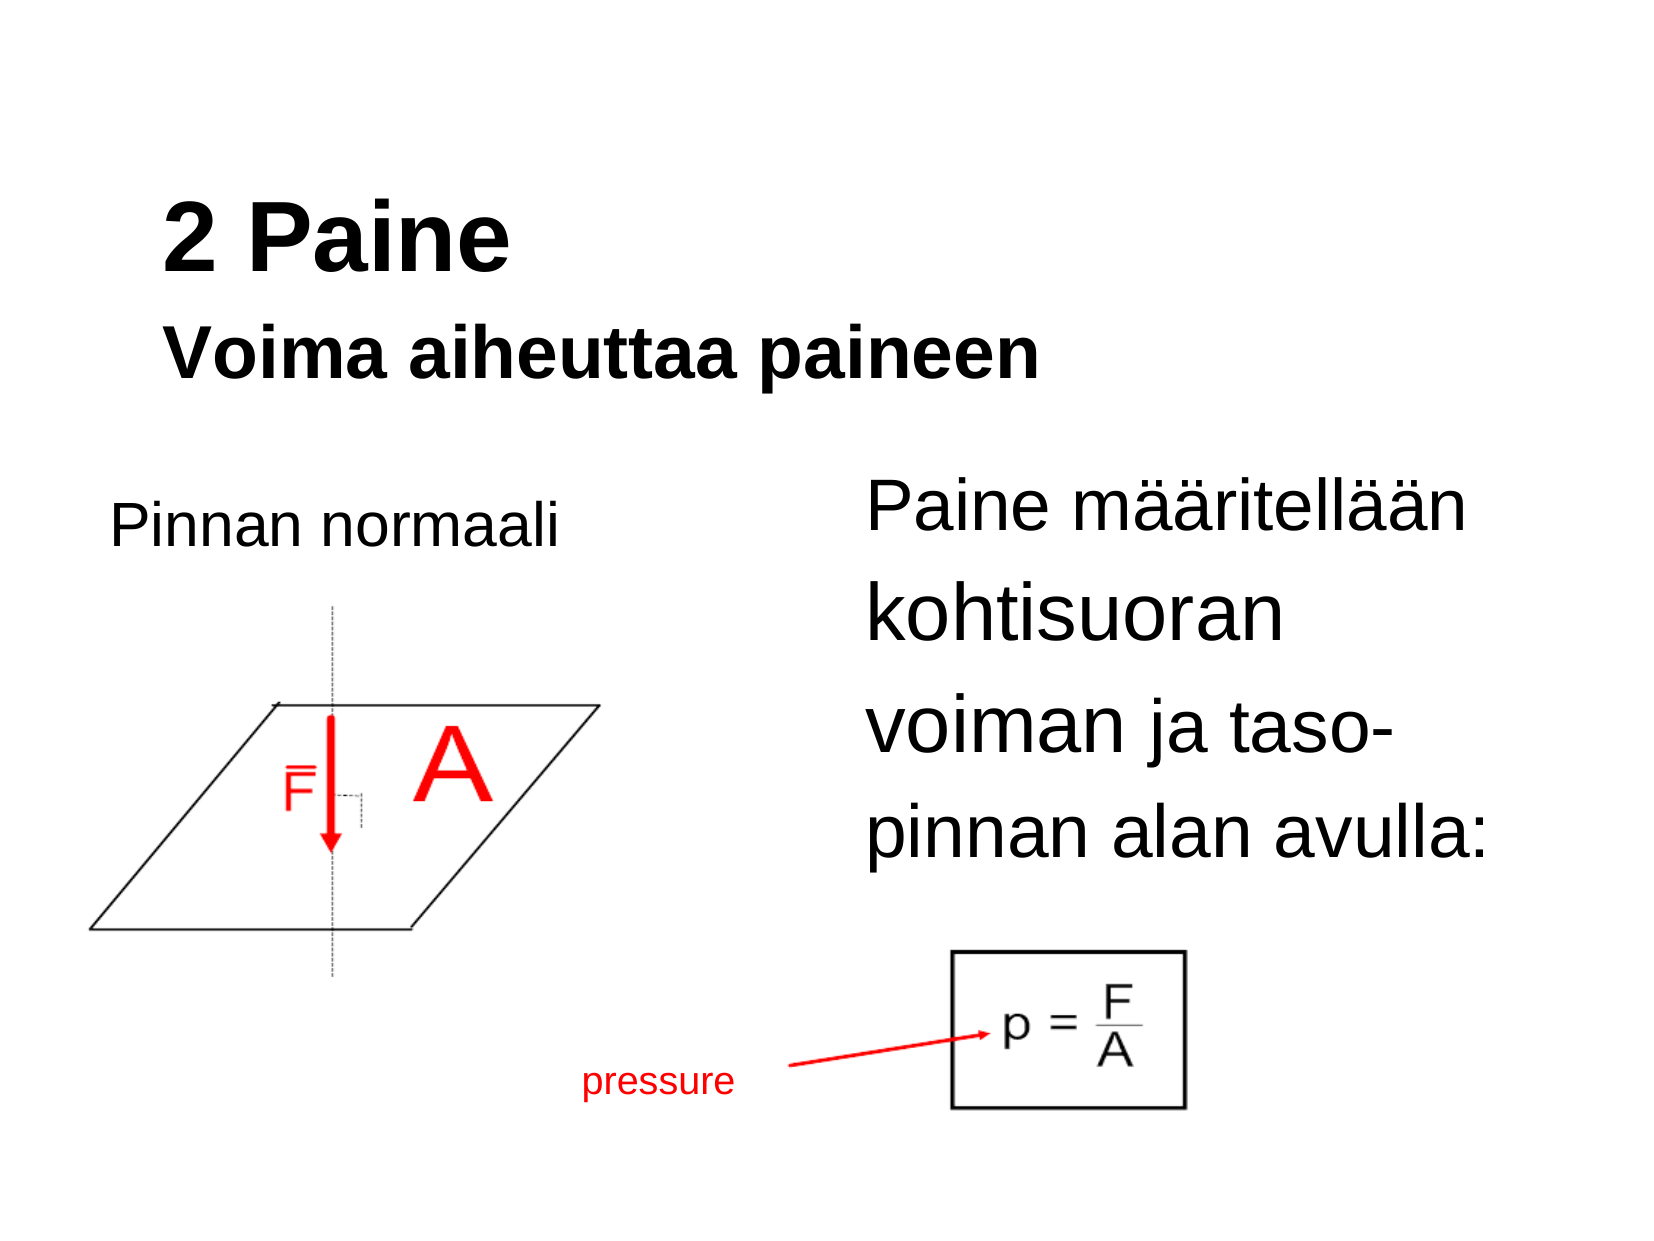

2 Paine
Voima aiheuttaa paineen
Paine määritellään kohtisuoran voiman ja taso-pinnan alan avulla:
Pinnan normaali
pressure